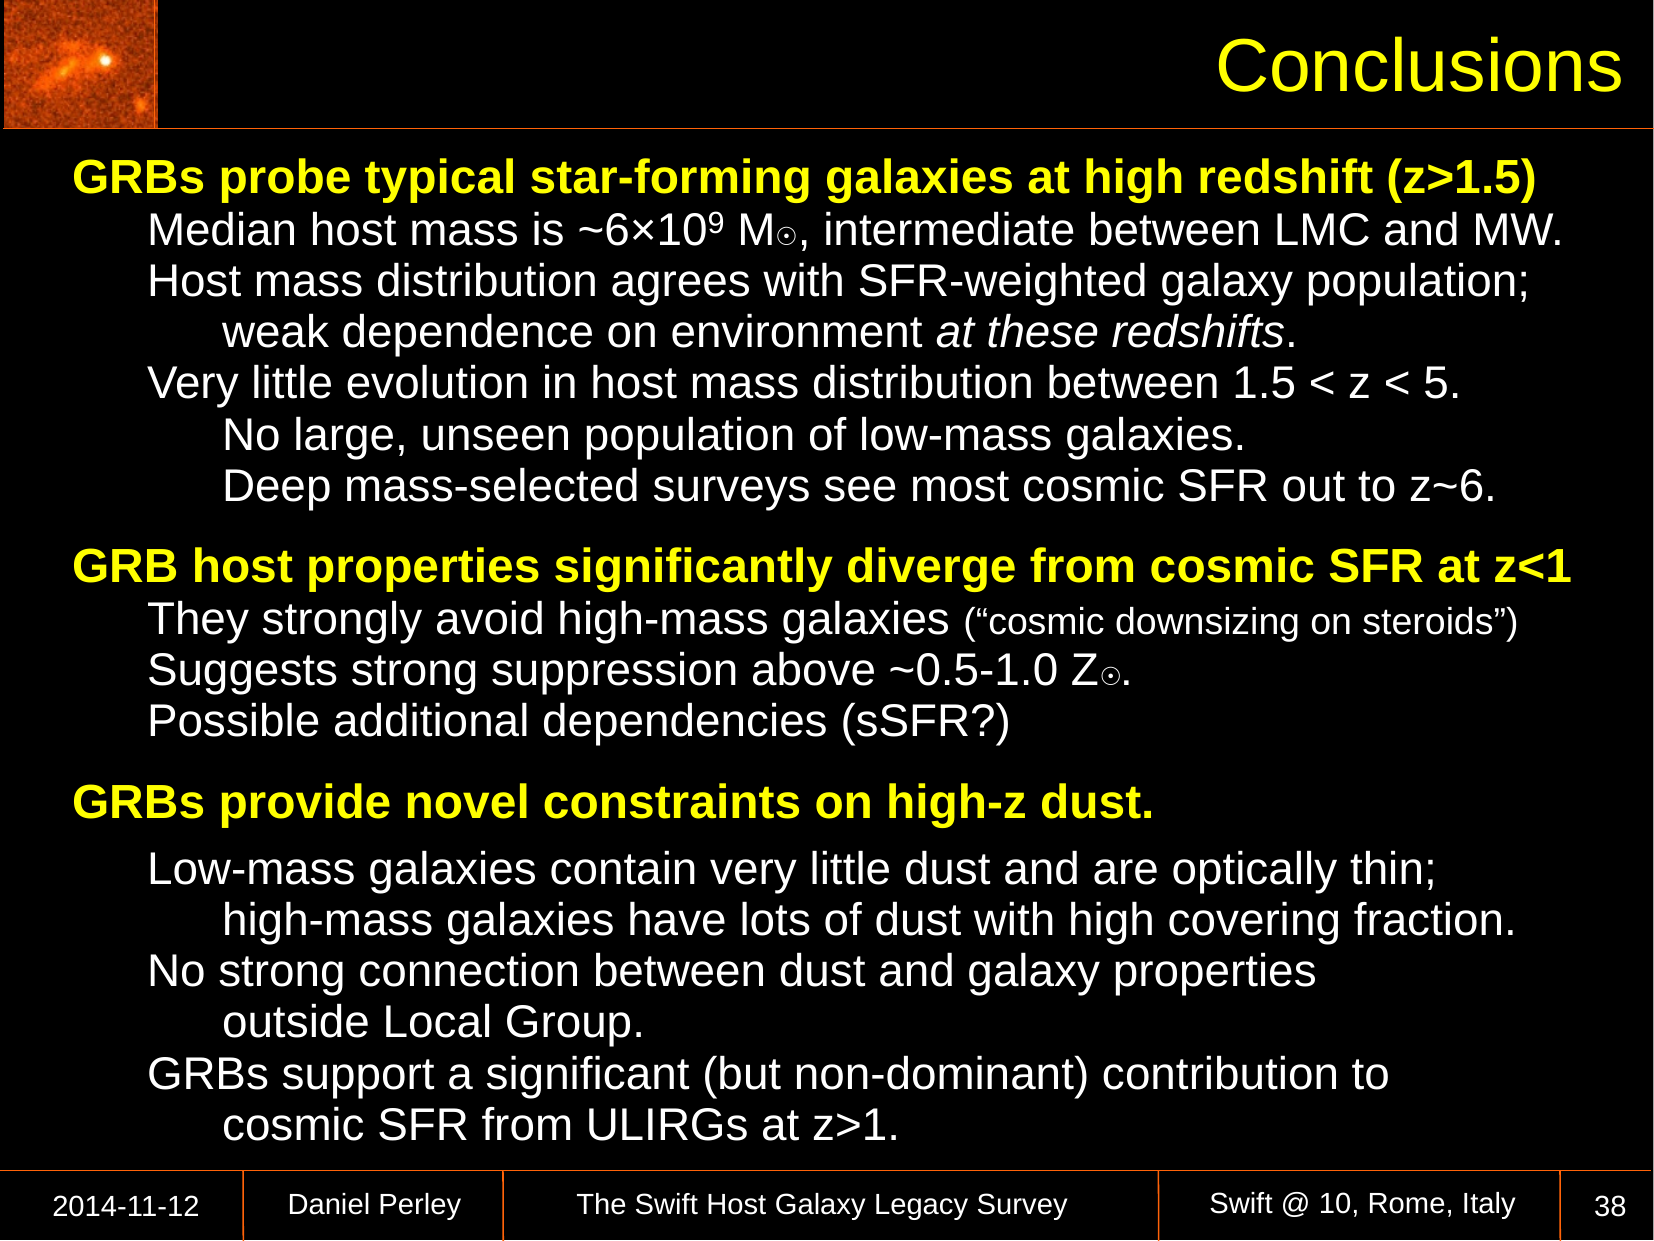

# Conclusions
GRBs probe typical star-forming galaxies at high redshift (z>1.5)
	Median host mass is ~6×109 M☉, intermediate between LMC and MW.
	Host mass distribution agrees with SFR-weighted galaxy population;
	 	weak dependence on environment at these redshifts.
	Very little evolution in host mass distribution between 1.5 < z < 5.
		No large, unseen population of low-mass galaxies.
		Deep mass-selected surveys see most cosmic SFR out to z~6.
GRB host properties significantly diverge from cosmic SFR at z<1
	They strongly avoid high-mass galaxies (“cosmic downsizing on steroids”)
	Suggests strong suppression above ~0.5-1.0 Z☉.
	Possible additional dependencies (sSFR?)
GRBs provide novel constraints on high-z dust.
	Low-mass galaxies contain very little dust and are optically thin;
		high-mass galaxies have lots of dust with high covering fraction.
	No strong connection between dust and galaxy properties
		outside Local Group.
	GRBs support a significant (but non-dominant) contribution to
		cosmic SFR from ULIRGs at z>1.
2014-11-12
38